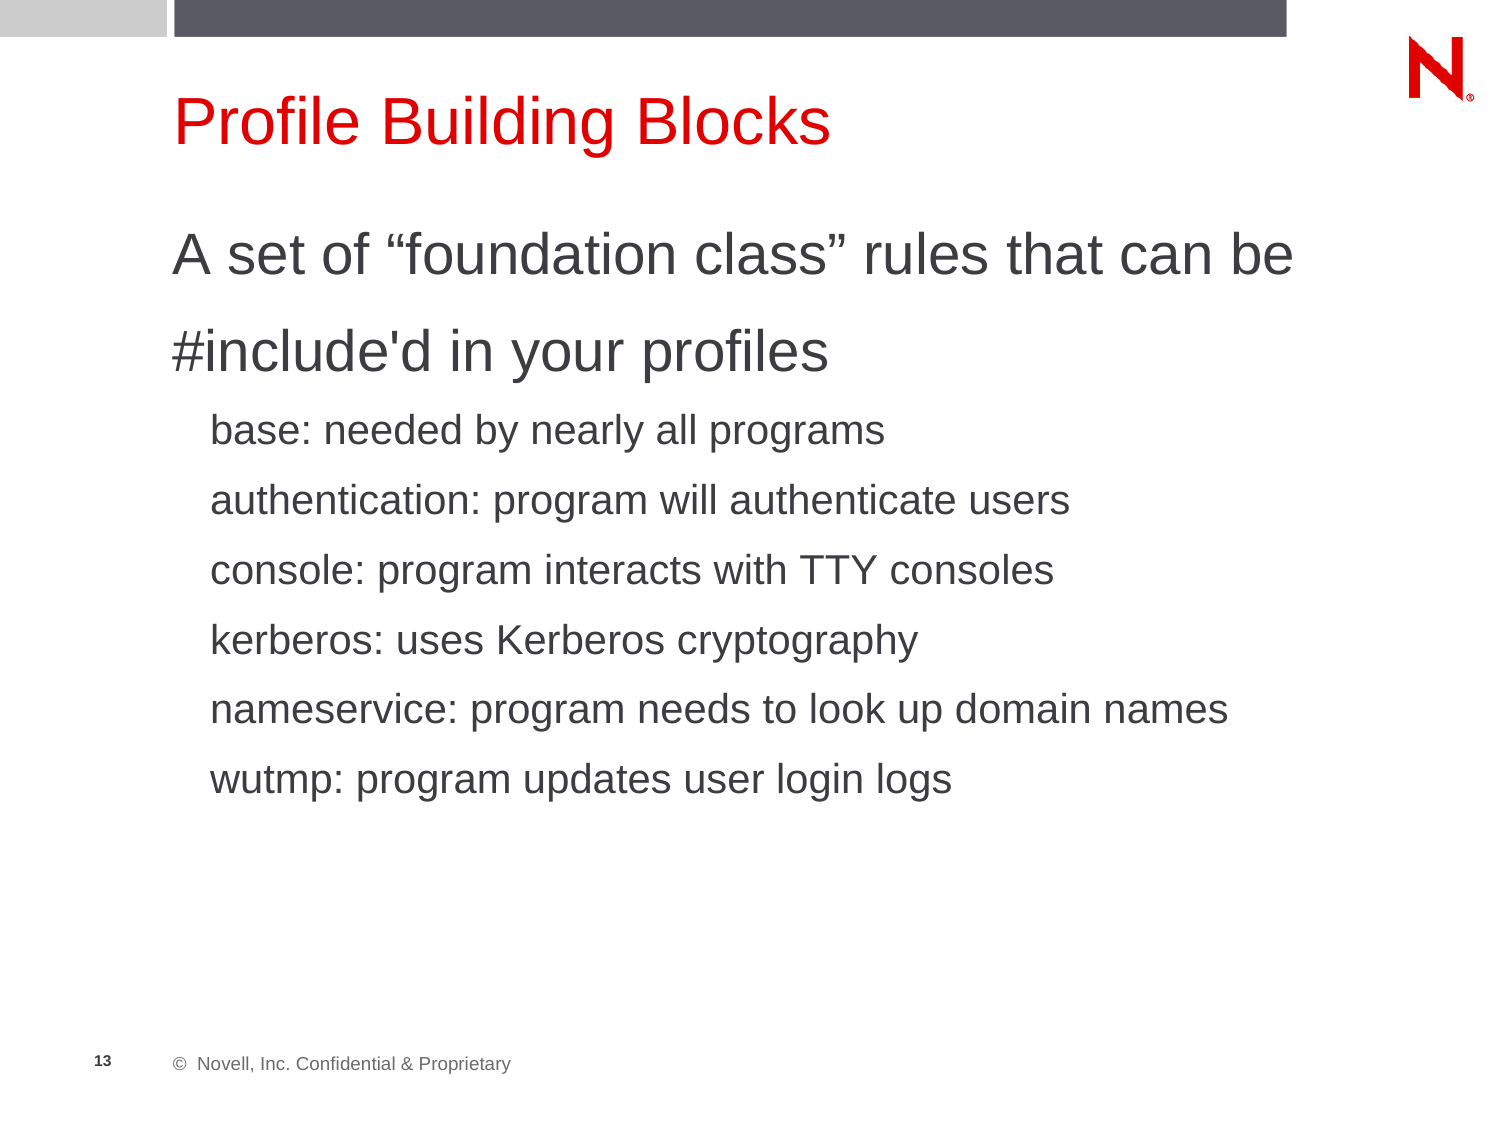

# Profile Building Blocks
A set of “foundation class” rules that can be #include'd in your profiles
base: needed by nearly all programs
authentication: program will authenticate users
console: program interacts with TTY consoles
kerberos: uses Kerberos cryptography
nameservice: program needs to look up domain names
wutmp: program updates user login logs